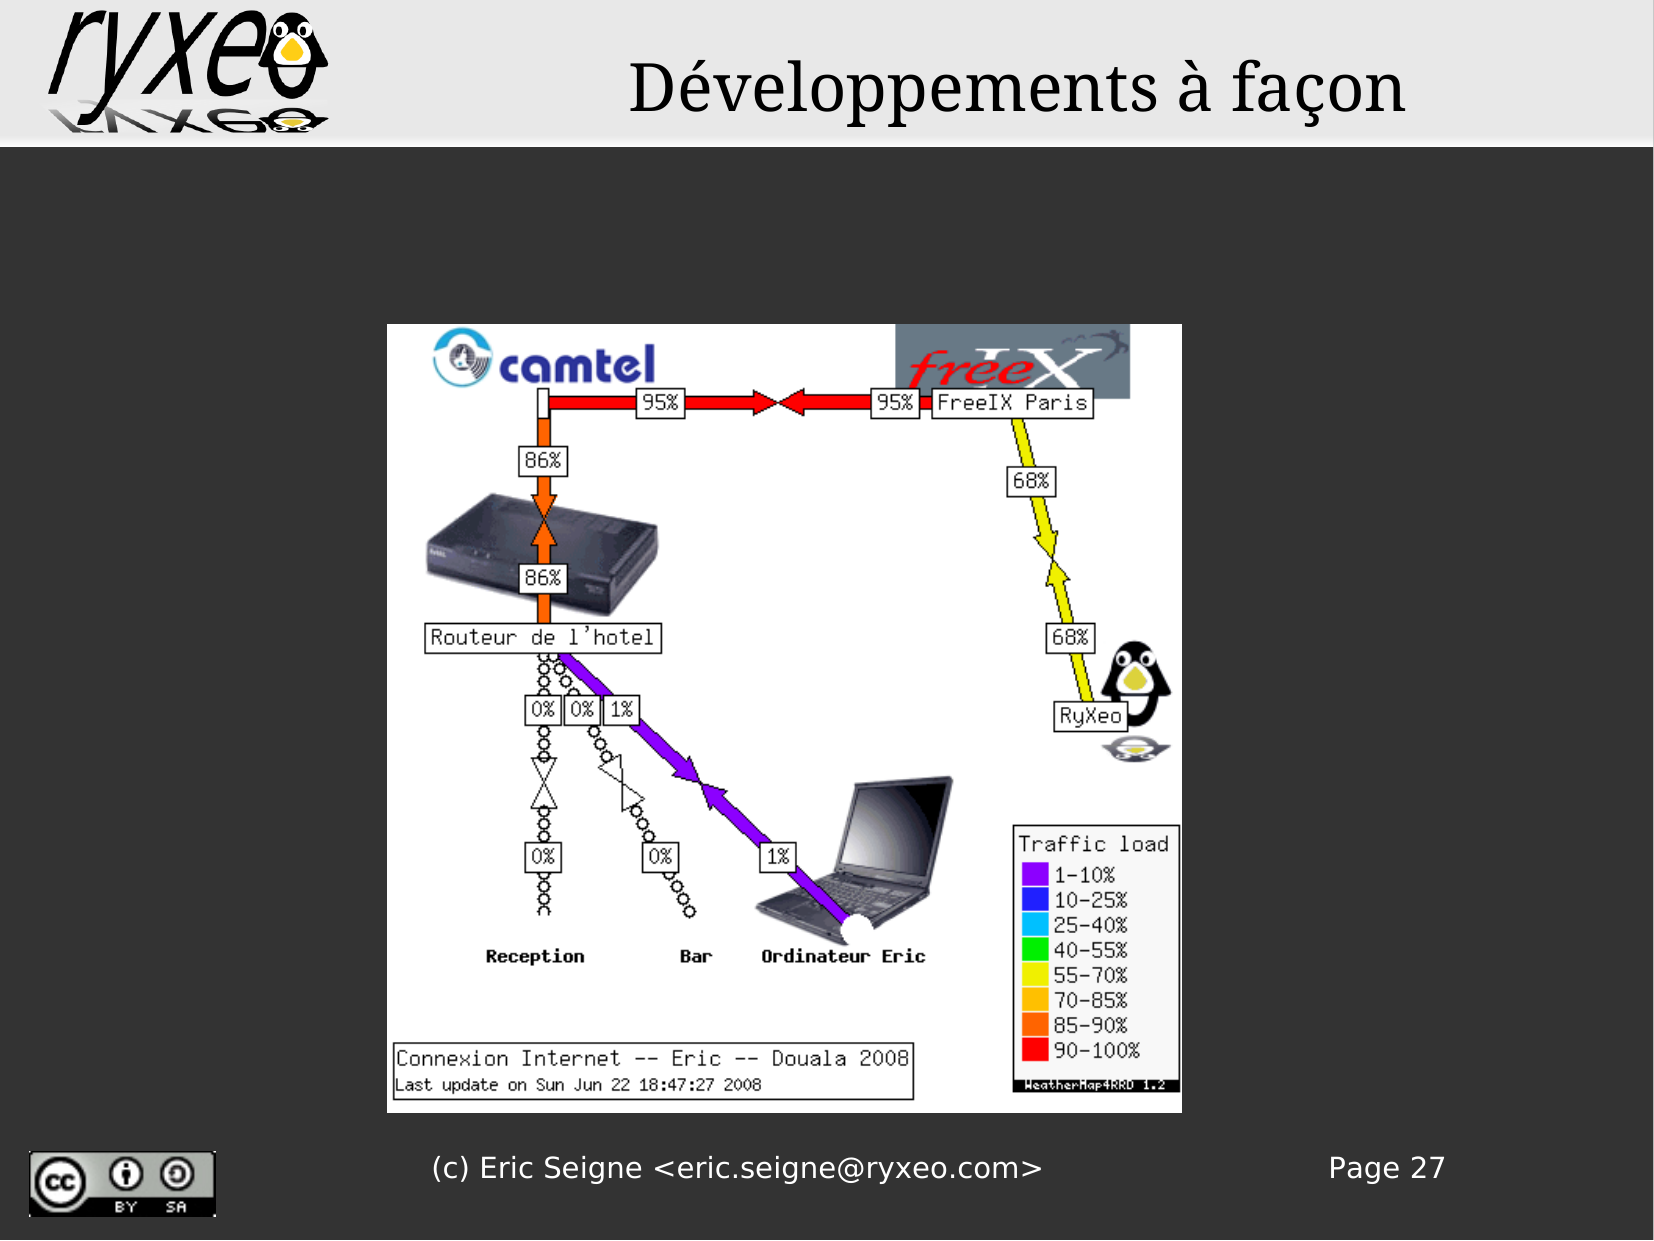

# Développements à façon
Toto le héro
27